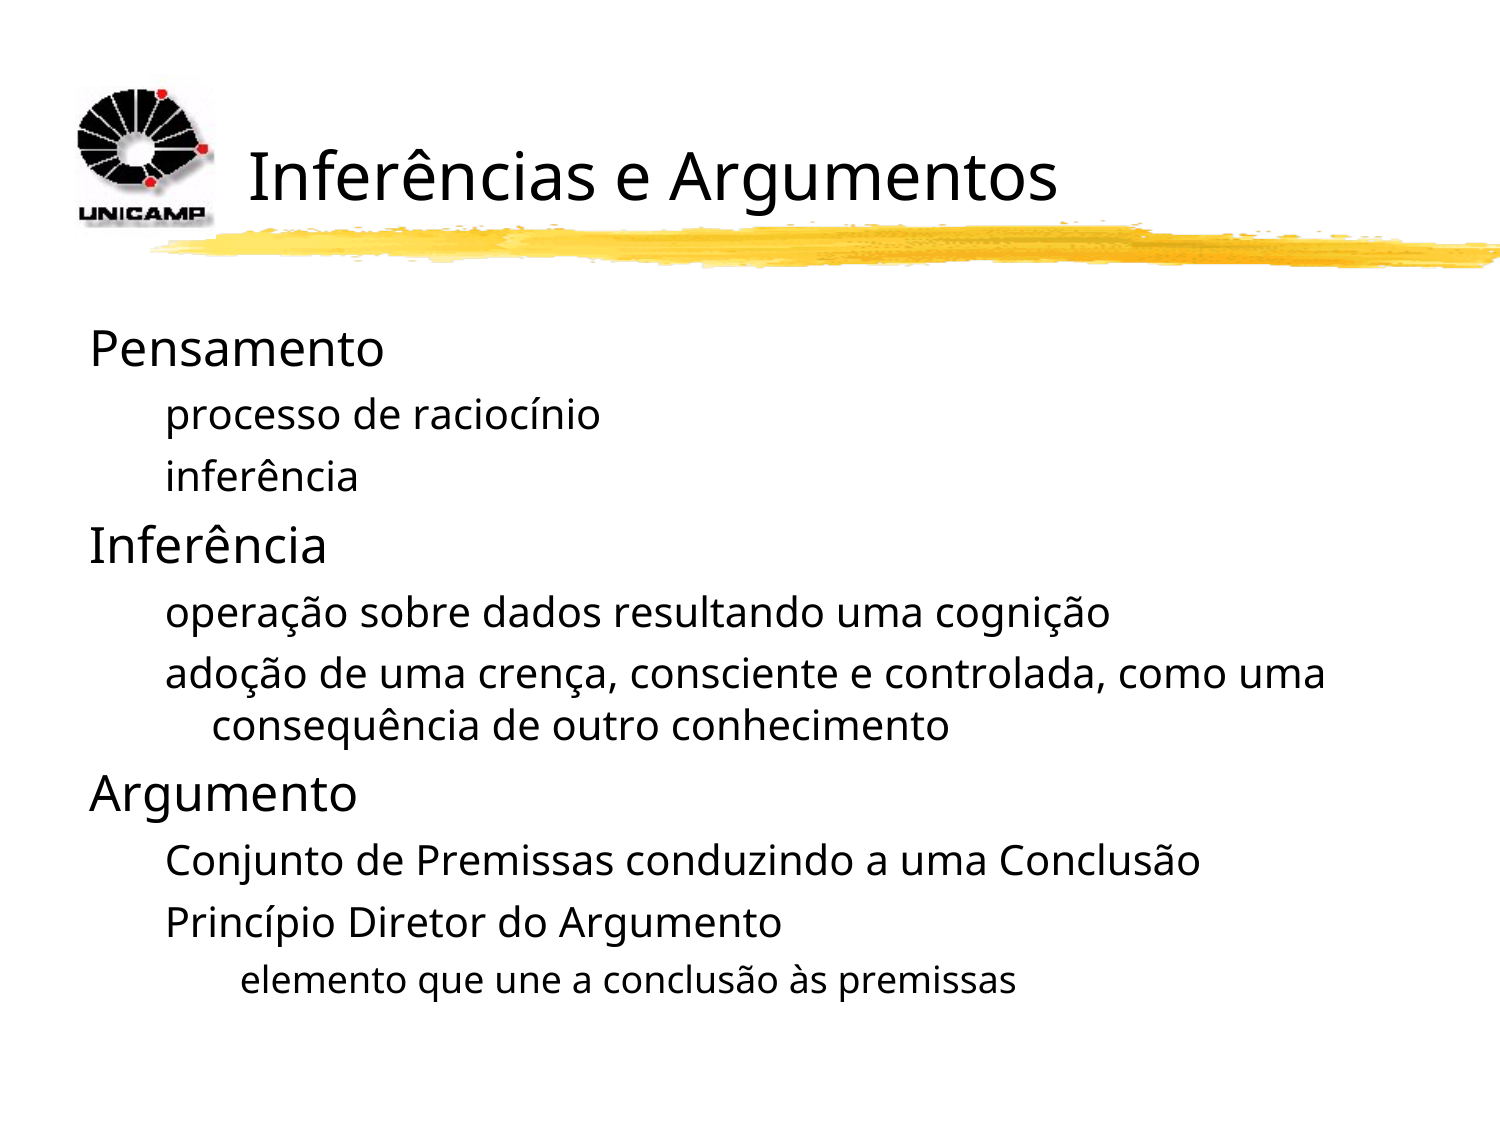

# Inferências e Argumentos
Pensamento
processo de raciocínio
inferência
Inferência
operação sobre dados resultando uma cognição
adoção de uma crença, consciente e controlada, como uma consequência de outro conhecimento
Argumento
Conjunto de Premissas conduzindo a uma Conclusão
Princípio Diretor do Argumento
elemento que une a conclusão às premissas